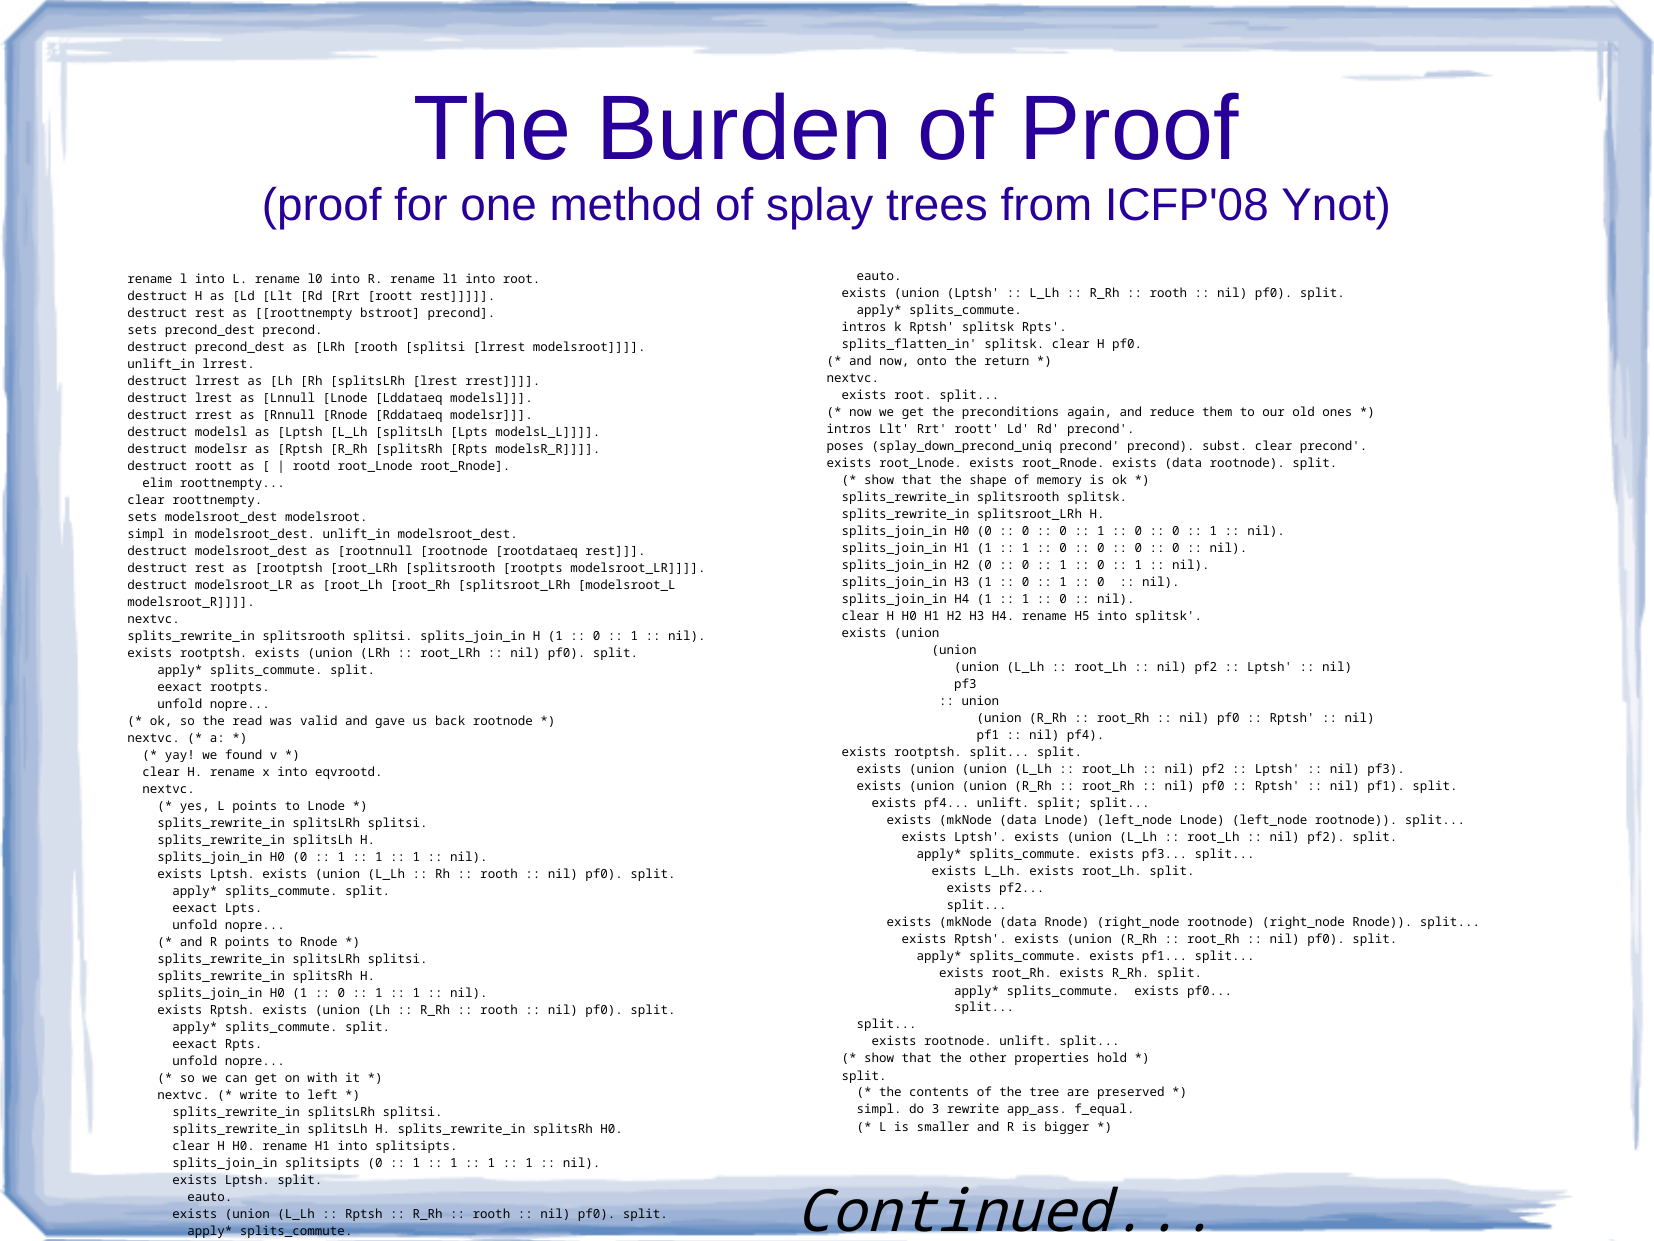

# The Burden of Proof (proof for one method of splay trees from ICFP'08 Ynot)
 eauto.
 exists (union (Lptsh' :: L_Lh :: R_Rh :: rooth :: nil) pf0). split.
 apply* splits_commute.
 intros k Rptsh' splitsk Rpts'.
 splits_flatten_in' splitsk. clear H pf0.
 (* and now, onto the return *)
 nextvc.
 exists root. split...
 (* now we get the preconditions again, and reduce them to our old ones *)
 intros Llt' Rrt' roott' Ld' Rd' precond'.
 poses (splay_down_precond_uniq precond' precond). subst. clear precond'.
 exists root_Lnode. exists root_Rnode. exists (data rootnode). split.
 (* show that the shape of memory is ok *)
 splits_rewrite_in splitsrooth splitsk.
 splits_rewrite_in splitsroot_LRh H.
 splits_join_in H0 (0 :: 0 :: 0 :: 1 :: 0 :: 0 :: 1 :: nil).
 splits_join_in H1 (1 :: 1 :: 0 :: 0 :: 0 :: 0 :: nil).
 splits_join_in H2 (0 :: 0 :: 1 :: 0 :: 1 :: nil).
 splits_join_in H3 (1 :: 0 :: 1 :: 0 :: nil).
 splits_join_in H4 (1 :: 1 :: 0 :: nil).
 clear H H0 H1 H2 H3 H4. rename H5 into splitsk'.
 exists (union
 (union
 (union (L_Lh :: root_Lh :: nil) pf2 :: Lptsh' :: nil)
 pf3
 :: union
 (union (R_Rh :: root_Rh :: nil) pf0 :: Rptsh' :: nil)
 pf1 :: nil) pf4).
 exists rootptsh. split... split.
 exists (union (union (L_Lh :: root_Lh :: nil) pf2 :: Lptsh' :: nil) pf3).
 exists (union (union (R_Rh :: root_Rh :: nil) pf0 :: Rptsh' :: nil) pf1). split.
 exists pf4... unlift. split; split...
 exists (mkNode (data Lnode) (left_node Lnode) (left_node rootnode)). split...
 exists Lptsh'. exists (union (L_Lh :: root_Lh :: nil) pf2). split.
 apply* splits_commute. exists pf3... split...
 exists L_Lh. exists root_Lh. split.
 exists pf2...
 split...
 exists (mkNode (data Rnode) (right_node rootnode) (right_node Rnode)). split...
 exists Rptsh'. exists (union (R_Rh :: root_Rh :: nil) pf0). split.
 apply* splits_commute. exists pf1... split...
 exists root_Rh. exists R_Rh. split.
 apply* splits_commute. exists pf0...
 split...
 split...
 exists rootnode. unlift. split...
 (* show that the other properties hold *)
 split.
 (* the contents of the tree are preserved *)
 simpl. do 3 rewrite app_ass. f_equal.
 (* L is smaller and R is bigger *)
Continued...
(~1300 lines total)
rename l into L. rename l0 into R. rename l1 into root.
destruct H as [Ld [Llt [Rd [Rrt [roott rest]]]]].
destruct rest as [[roottnempty bstroot] precond].
sets precond_dest precond.
destruct precond_dest as [LRh [rooth [splitsi [lrrest modelsroot]]]].
unlift_in lrrest.
destruct lrrest as [Lh [Rh [splitsLRh [lrest rrest]]]].
destruct lrest as [Lnnull [Lnode [Lddataeq modelsl]]].
destruct rrest as [Rnnull [Rnode [Rddataeq modelsr]]].
destruct modelsl as [Lptsh [L_Lh [splitsLh [Lpts modelsL_L]]]].
destruct modelsr as [Rptsh [R_Rh [splitsRh [Rpts modelsR_R]]]].
destruct roott as [ | rootd root_Lnode root_Rnode].
 elim roottnempty...
clear roottnempty.
sets modelsroot_dest modelsroot.
simpl in modelsroot_dest. unlift_in modelsroot_dest.
destruct modelsroot_dest as [rootnnull [rootnode [rootdataeq rest]]].
destruct rest as [rootptsh [root_LRh [splitsrooth [rootpts modelsroot_LR]]]].
destruct modelsroot_LR as [root_Lh [root_Rh [splitsroot_LRh [modelsroot_L
modelsroot_R]]]].
nextvc.
splits_rewrite_in splitsrooth splitsi. splits_join_in H (1 :: 0 :: 1 :: nil).
exists rootptsh. exists (union (LRh :: root_LRh :: nil) pf0). split.
 apply* splits_commute. split.
 eexact rootpts.
 unfold nopre...
(* ok, so the read was valid and gave us back rootnode *)
nextvc. (* a: *)
 (* yay! we found v *)
 clear H. rename x into eqvrootd.
 nextvc.
 (* yes, L points to Lnode *)
 splits_rewrite_in splitsLRh splitsi.
 splits_rewrite_in splitsLh H.
 splits_join_in H0 (0 :: 1 :: 1 :: 1 :: nil).
 exists Lptsh. exists (union (L_Lh :: Rh :: rooth :: nil) pf0). split.
 apply* splits_commute. split.
 eexact Lpts.
 unfold nopre...
 (* and R points to Rnode *)
 splits_rewrite_in splitsLRh splitsi.
 splits_rewrite_in splitsRh H.
 splits_join_in H0 (1 :: 0 :: 1 :: 1 :: nil).
 exists Rptsh. exists (union (Lh :: R_Rh :: rooth :: nil) pf0). split.
 apply* splits_commute. split.
 eexact Rpts.
 unfold nopre...
 (* so we can get on with it *)
 nextvc. (* write to left *)
 splits_rewrite_in splitsLRh splitsi.
 splits_rewrite_in splitsLh H. splits_rewrite_in splitsRh H0.
 clear H H0. rename H1 into splitsipts.
 splits_join_in splitsipts (0 :: 1 :: 1 :: 1 :: 1 :: nil).
 exists Lptsh. split.
 eauto.
 exists (union (L_Lh :: Rptsh :: R_Rh :: rooth :: nil) pf0). split.
 apply* splits_commute.
 intros j Lptsh' splitsj Lpts'.
 splits_flatten_in' splitsj. clear H pf0.
 nextvc. (* write to right *)
 splits_join_in splitsj (1 :: 1 :: 0 :: 1 :: 1 :: nil).
 exists Rptsh. split.